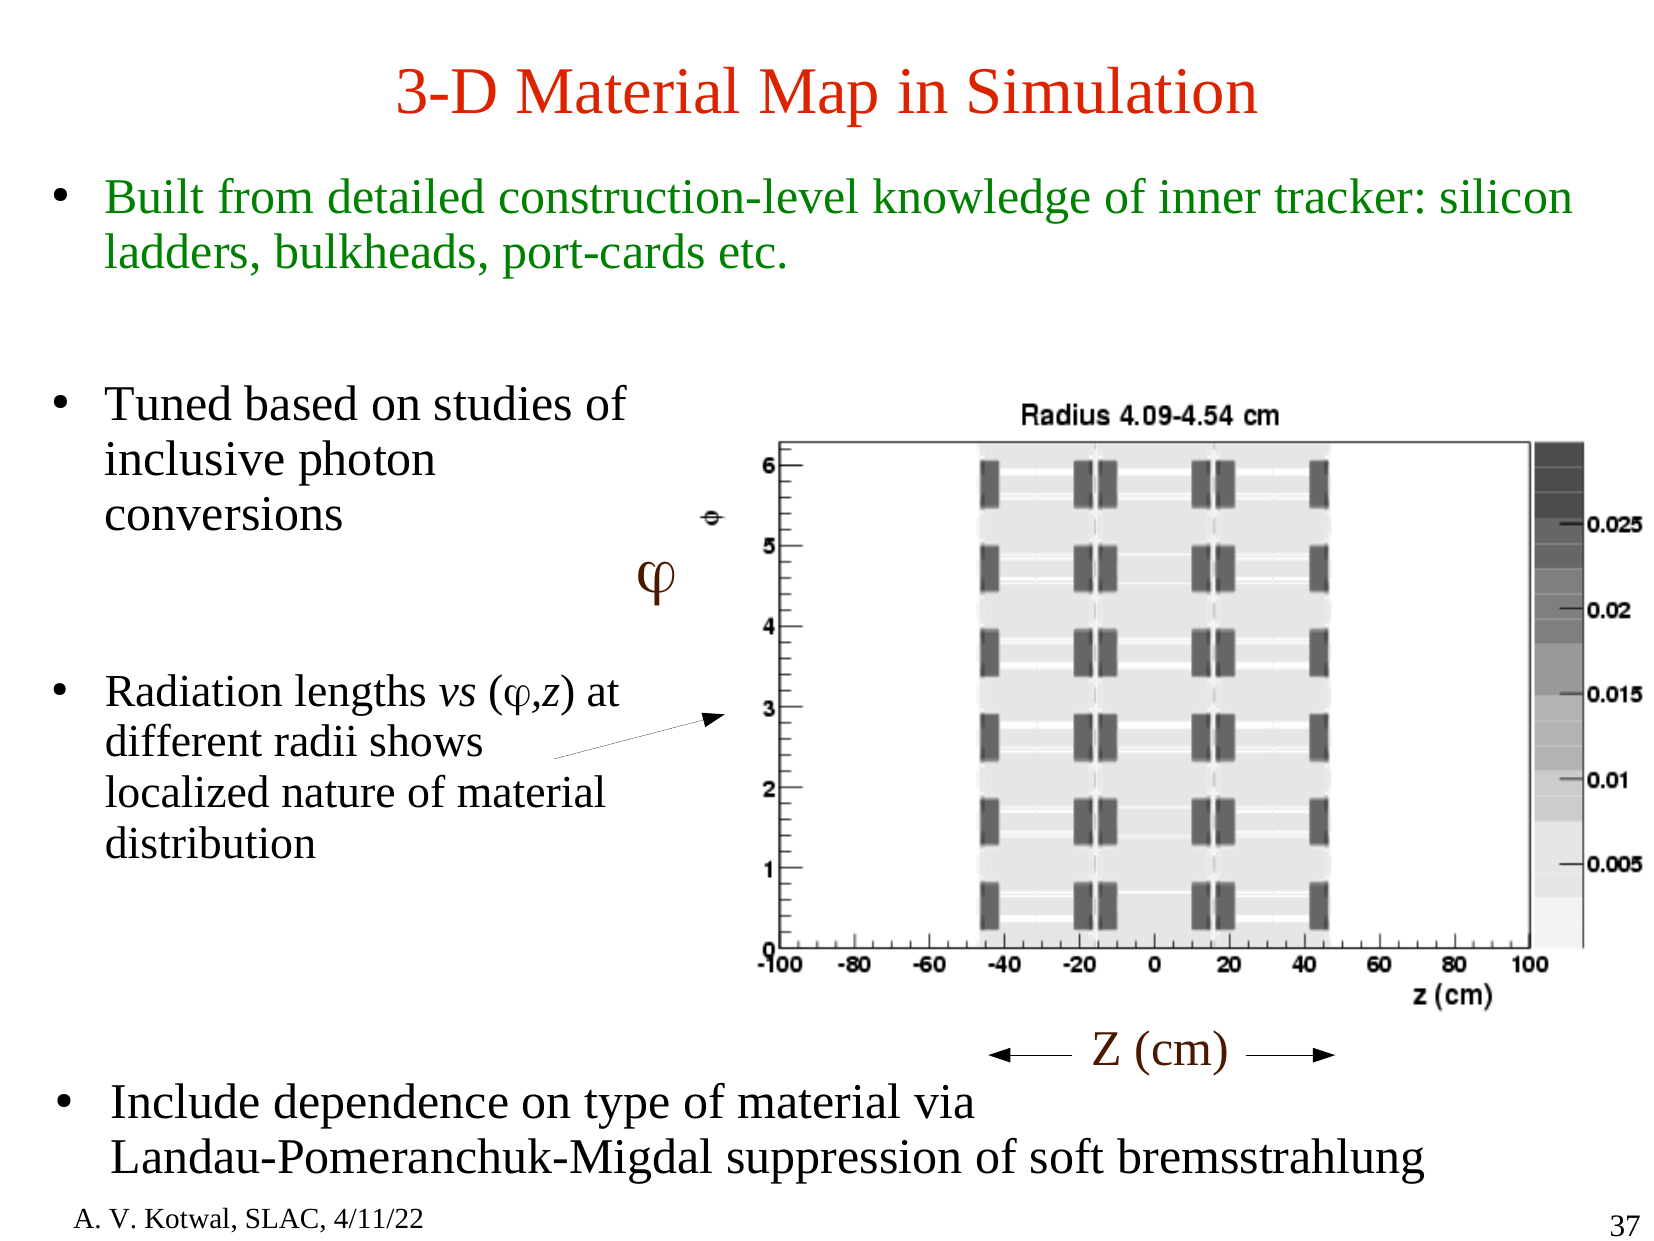

# 3-D Material Map in Simulation
Built from detailed construction-level knowledge of inner tracker: silicon ladders, bulkheads, port-cards etc.
Tuned based on studies of inclusive photon conversions
Radiation lengths vs (φ,z) at different radii shows localized nature of material distribution
φ
Z (cm)
 Include dependence on type of material via
 Landau-Pomeranchuk-Migdal suppression of soft bremsstrahlung
A. V. Kotwal, SLAC, 4/11/22